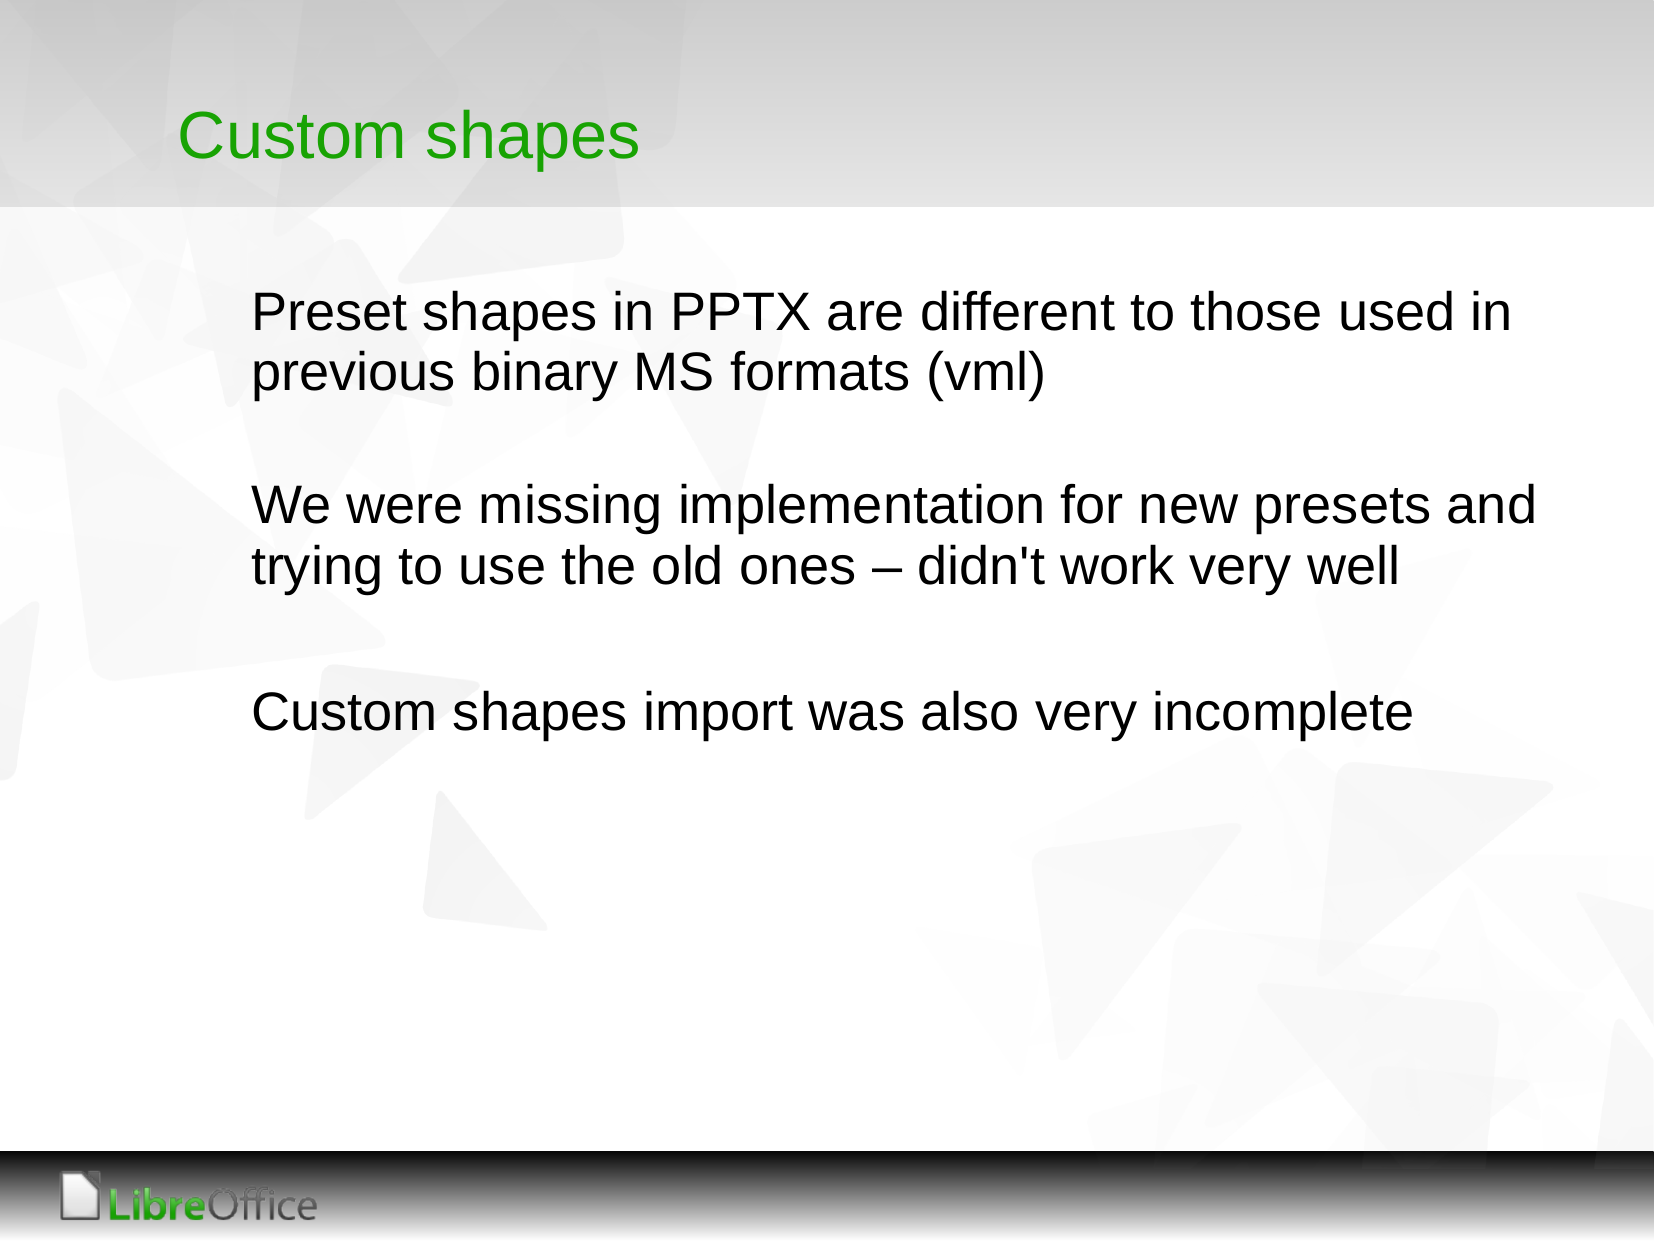

# Custom shapes
Preset shapes in PPTX are different to those used in previous binary MS formats (vml)
We were missing implementation for new presets and trying to use the old ones – didn't work very well
Custom shapes import was also very incomplete